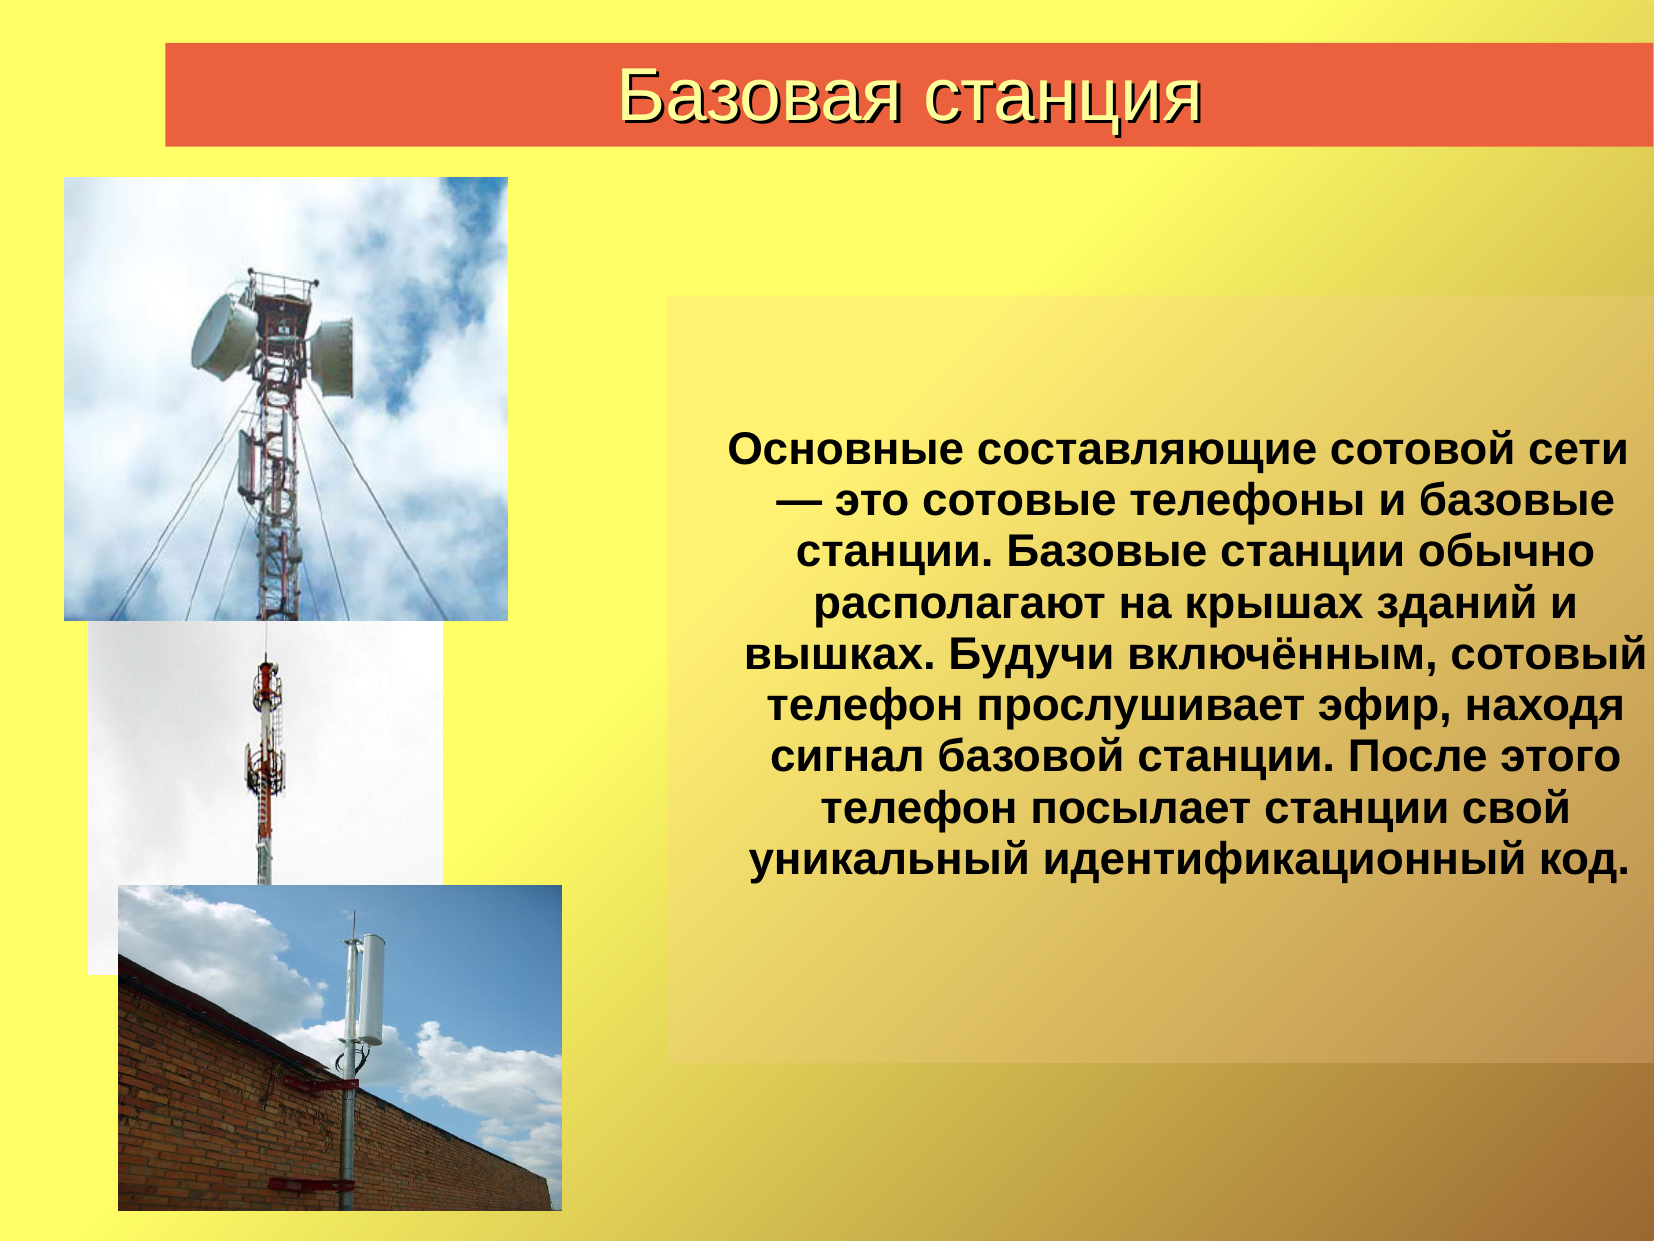

# Базовая станция
Основные составляющие сотовой сети — это cотовые телефоны и базовые станции. Базовые станции обычно располагают на крышах зданий и вышках. Будучи включённым, сотовый телефон прослушивает эфир, находя сигнал базовой станции. После этого телефон посылает станции свой уникальный идентификационный код.